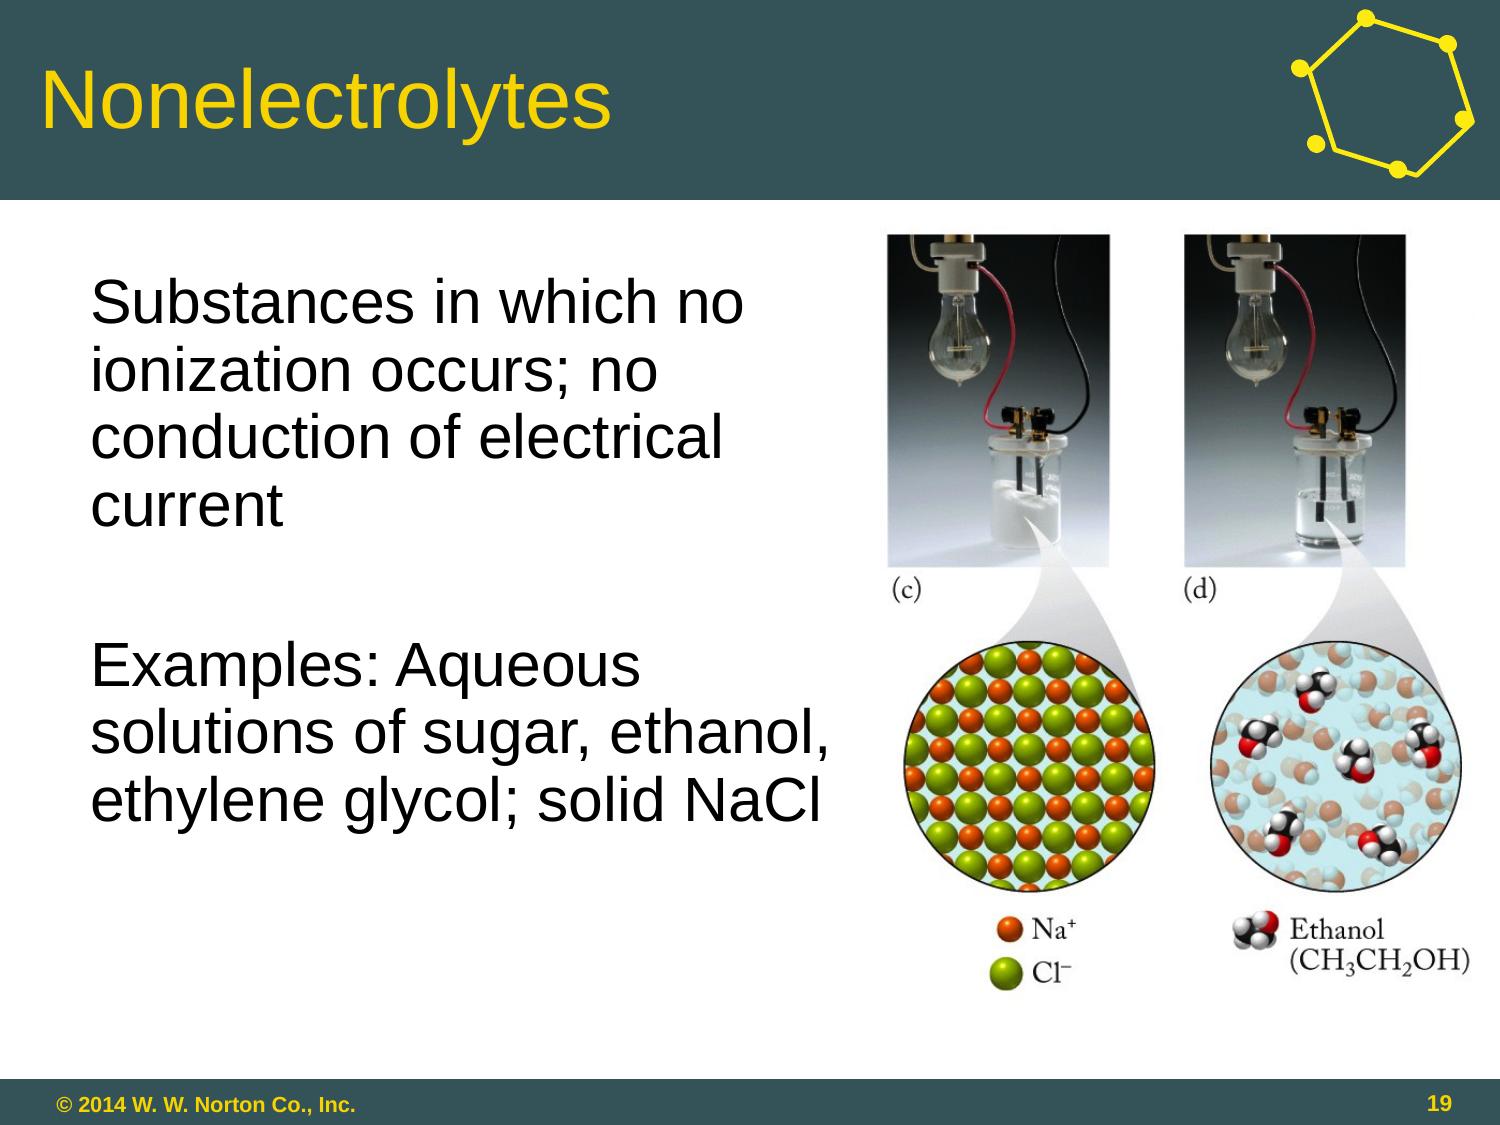

Nonelectrolytes
# Substances in which no ionization occurs; no conduction of electrical current
Examples: Aqueous solutions of sugar, ethanol, ethylene glycol; solid NaCl